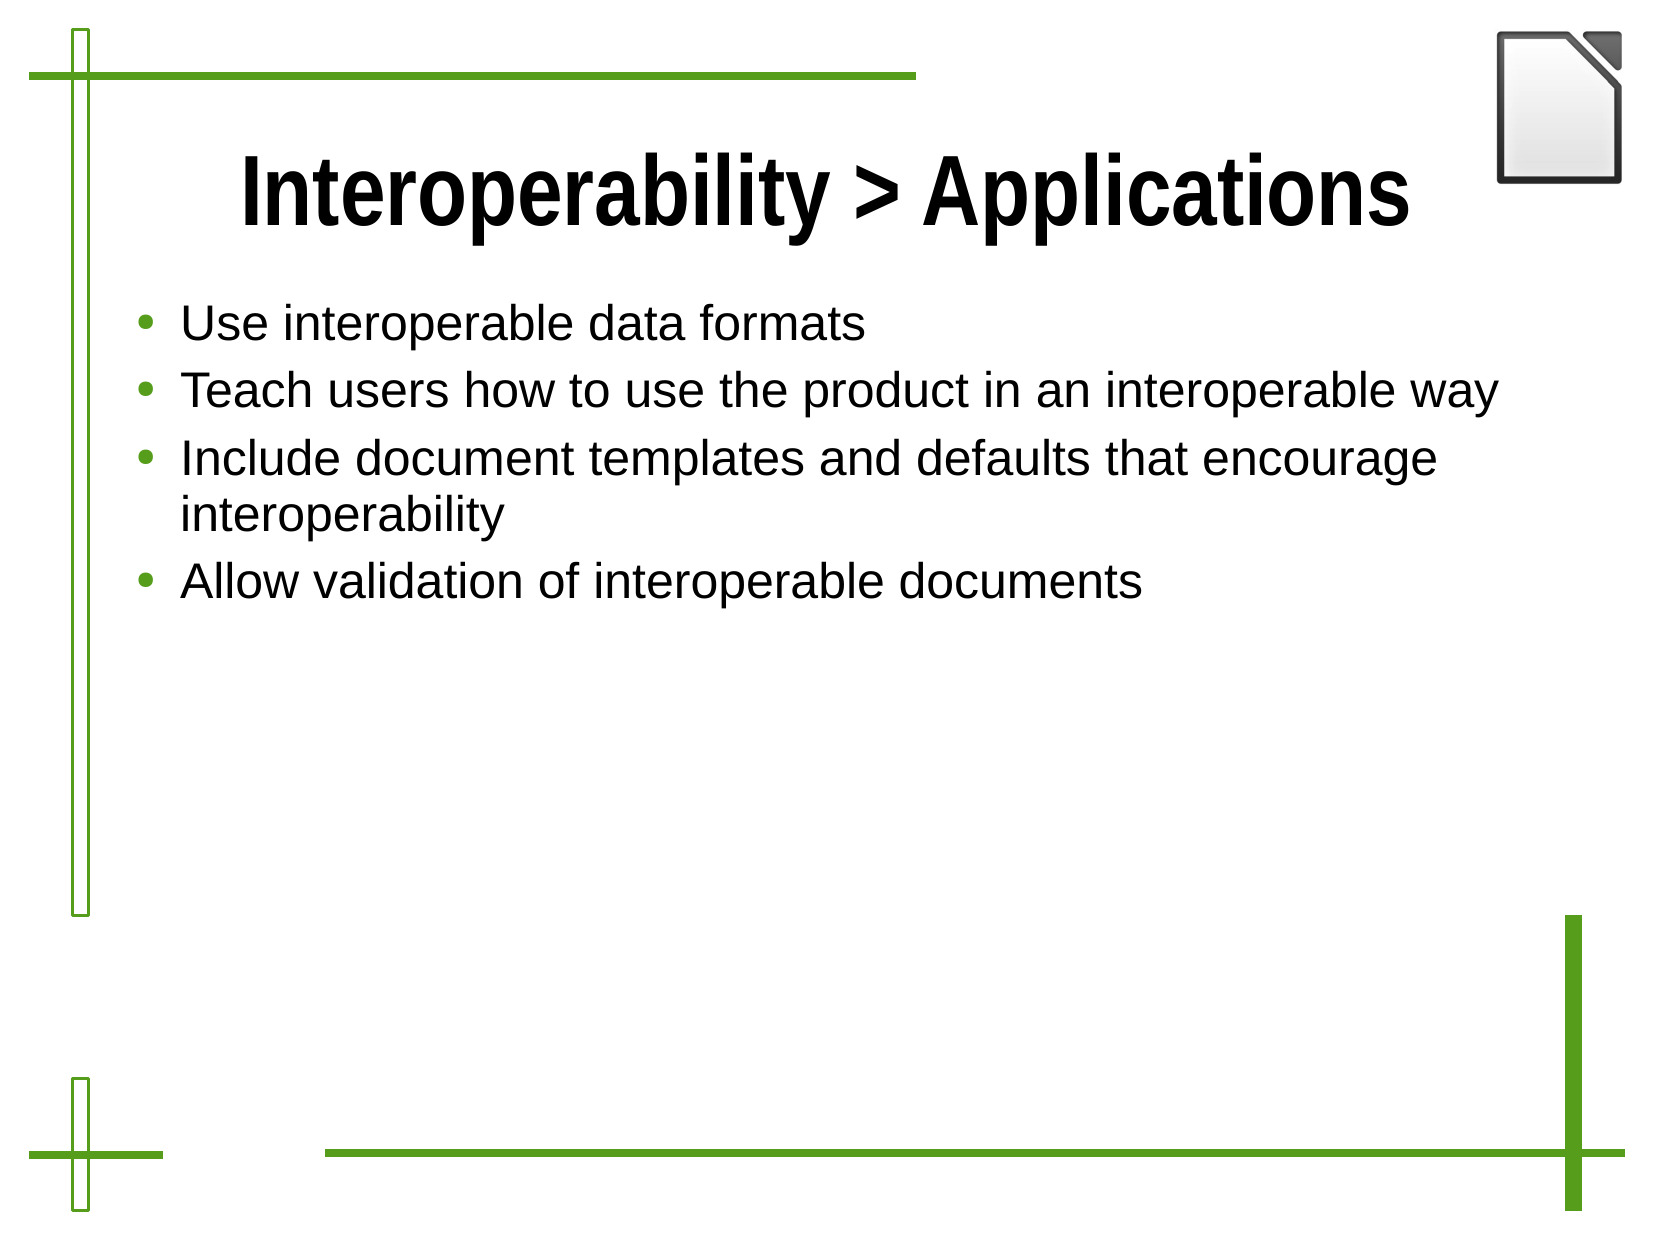

# Interoperability > Applications
Use interoperable data formats
Teach users how to use the product in an interoperable way
Include document templates and defaults that encourage interoperability
Allow validation of interoperable documents